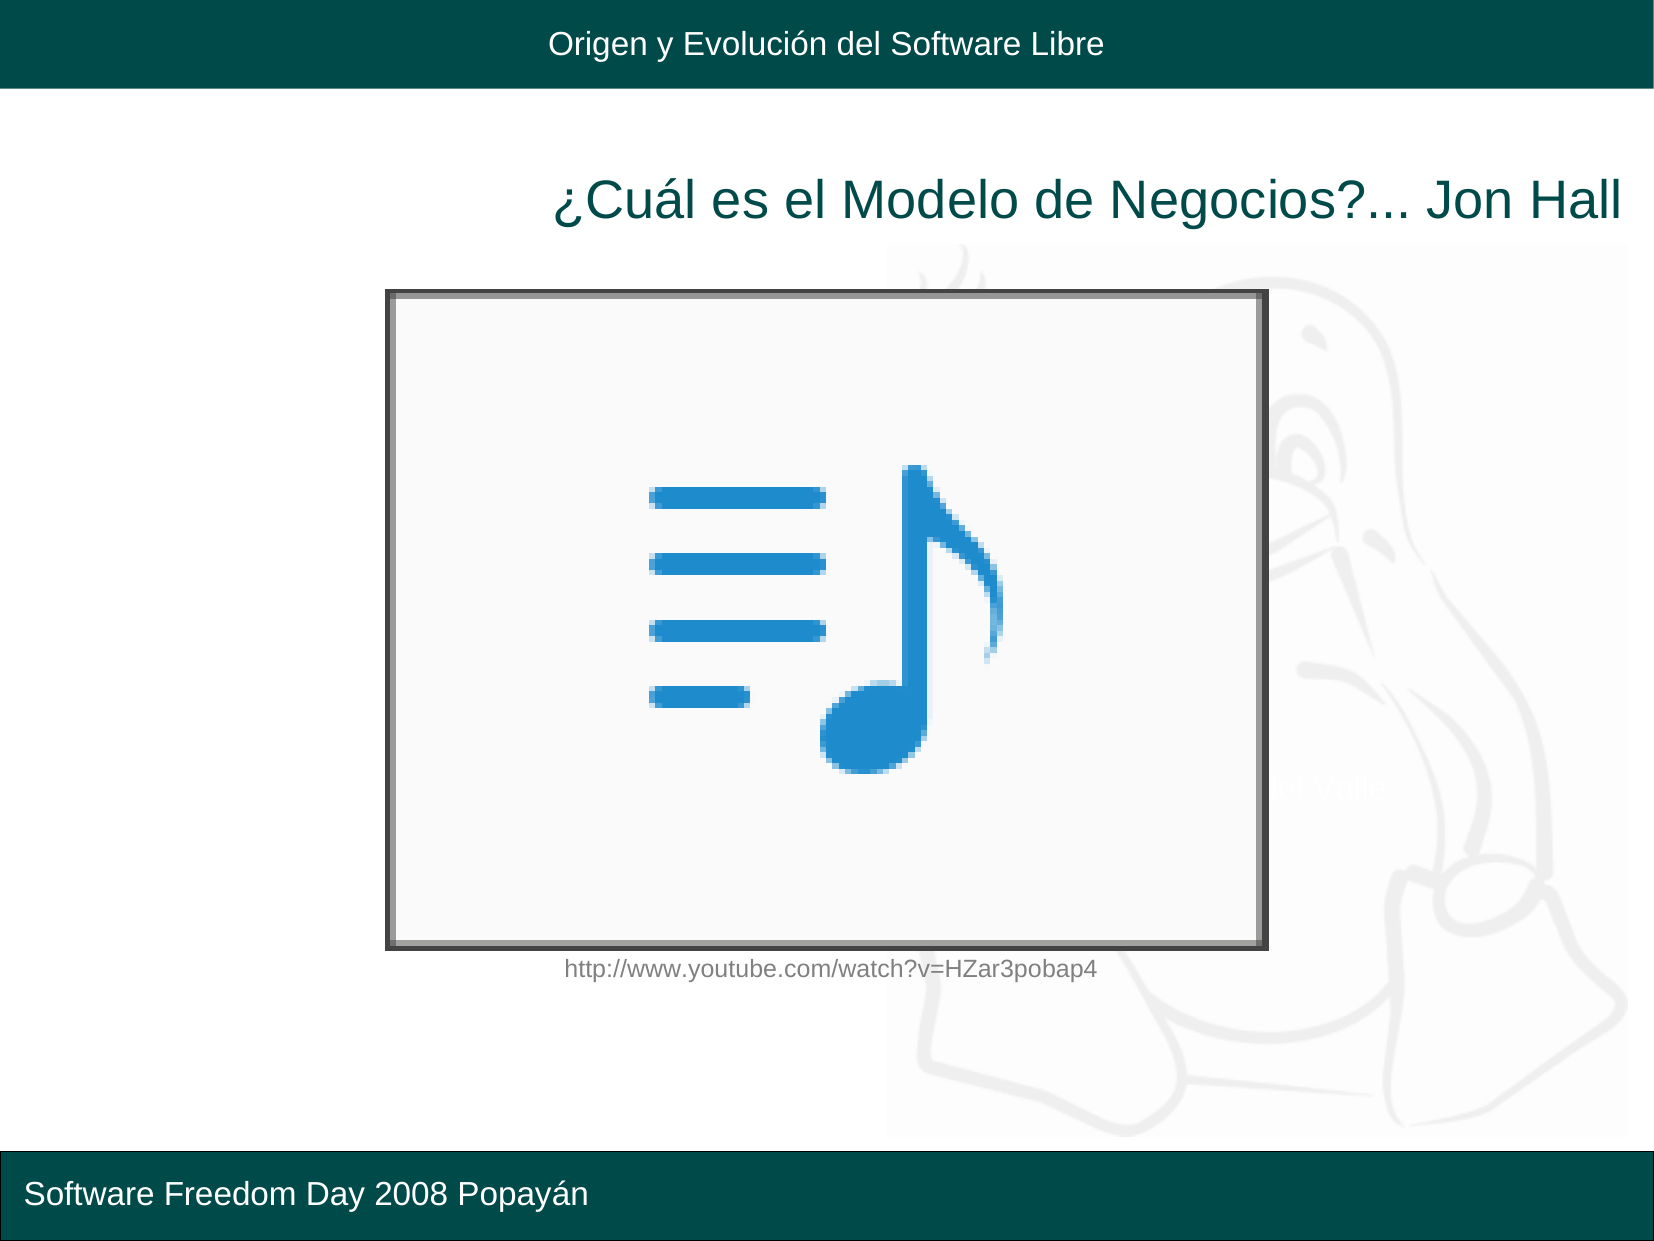

# ¿Cuál es el Modelo de Negocios?... Jon Hall
http://www.youtube.com/watch?v=HZar3pobap4